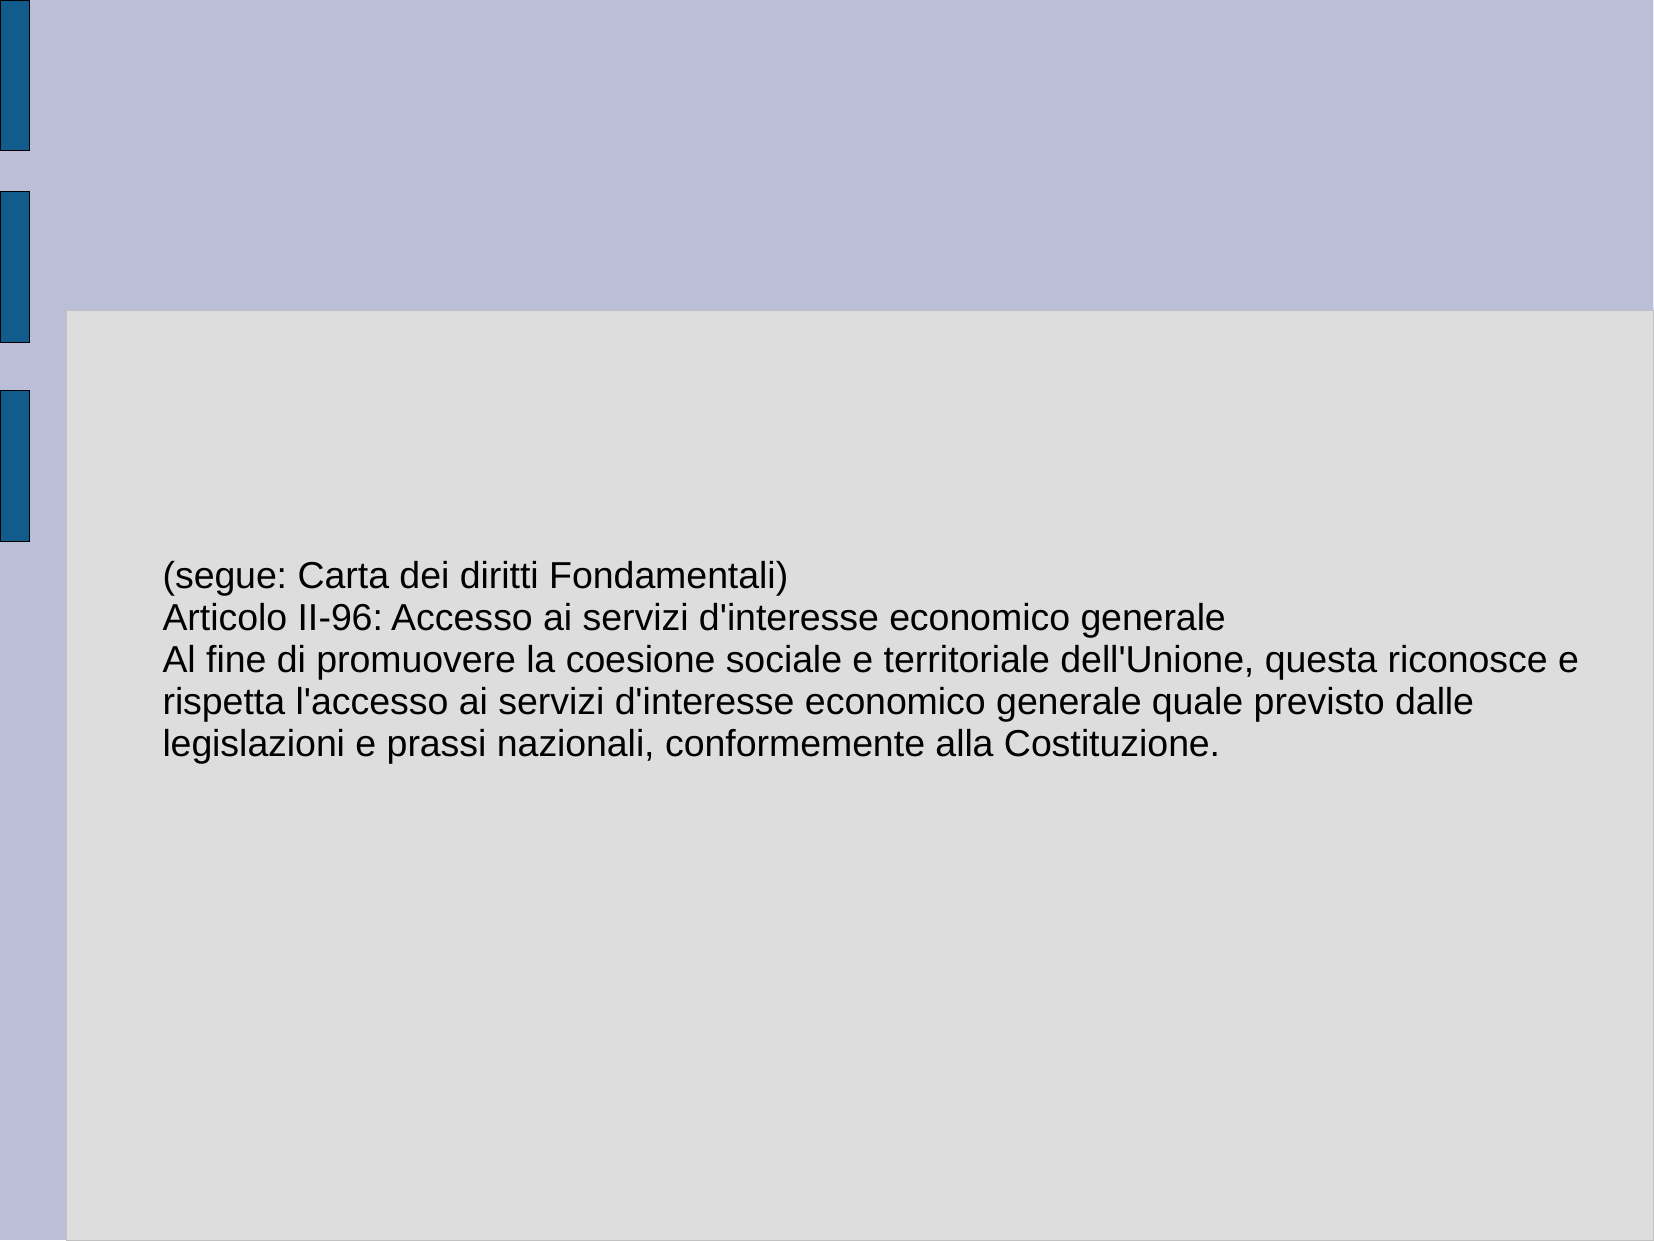

(segue: Carta dei diritti Fondamentali)
Articolo II-96: Accesso ai servizi d'interesse economico generale
Al fine di promuovere la coesione sociale e territoriale dell'Unione, questa riconosce e rispetta l'accesso ai servizi d'interesse economico generale quale previsto dalle legislazioni e prassi nazionali, conformemente alla Costituzione.